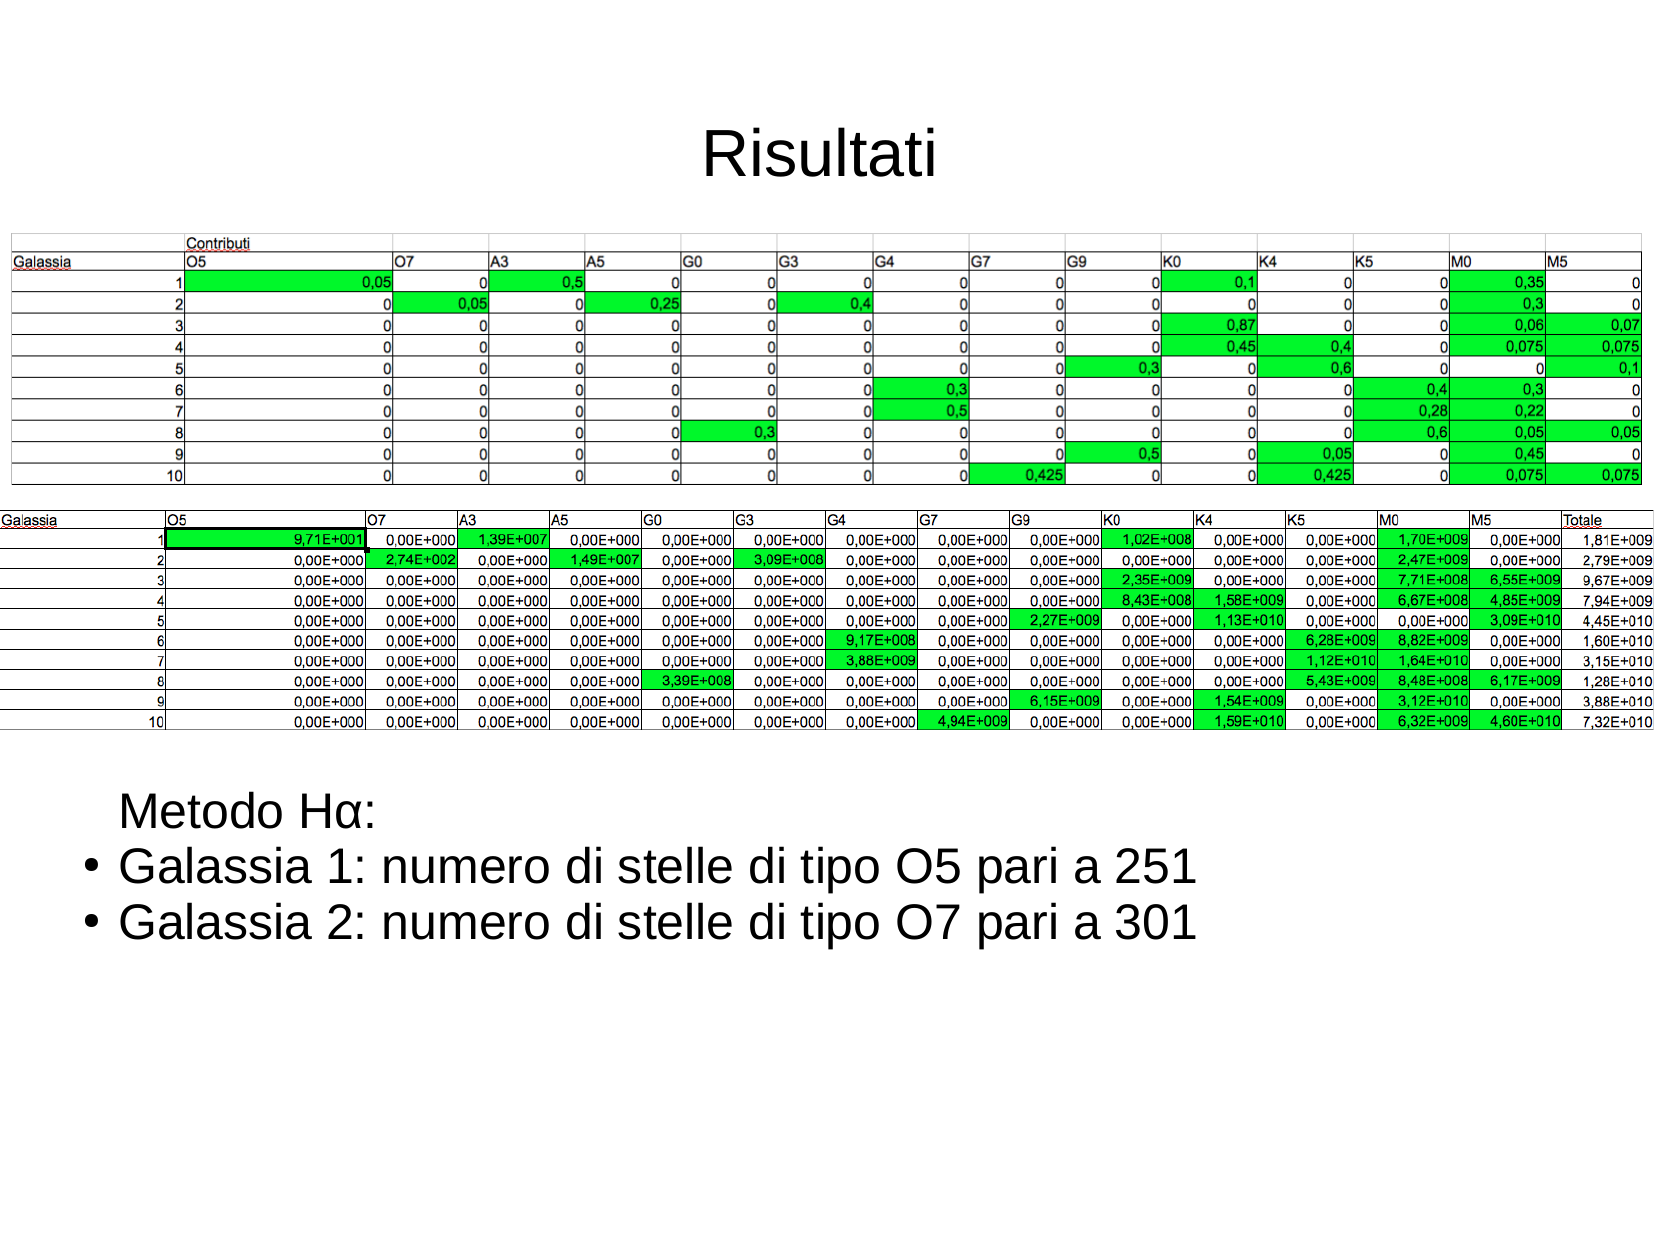

# Risultati
Metodo Hα:
Galassia 1: numero di stelle di tipo O5 pari a 251
Galassia 2: numero di stelle di tipo O7 pari a 301